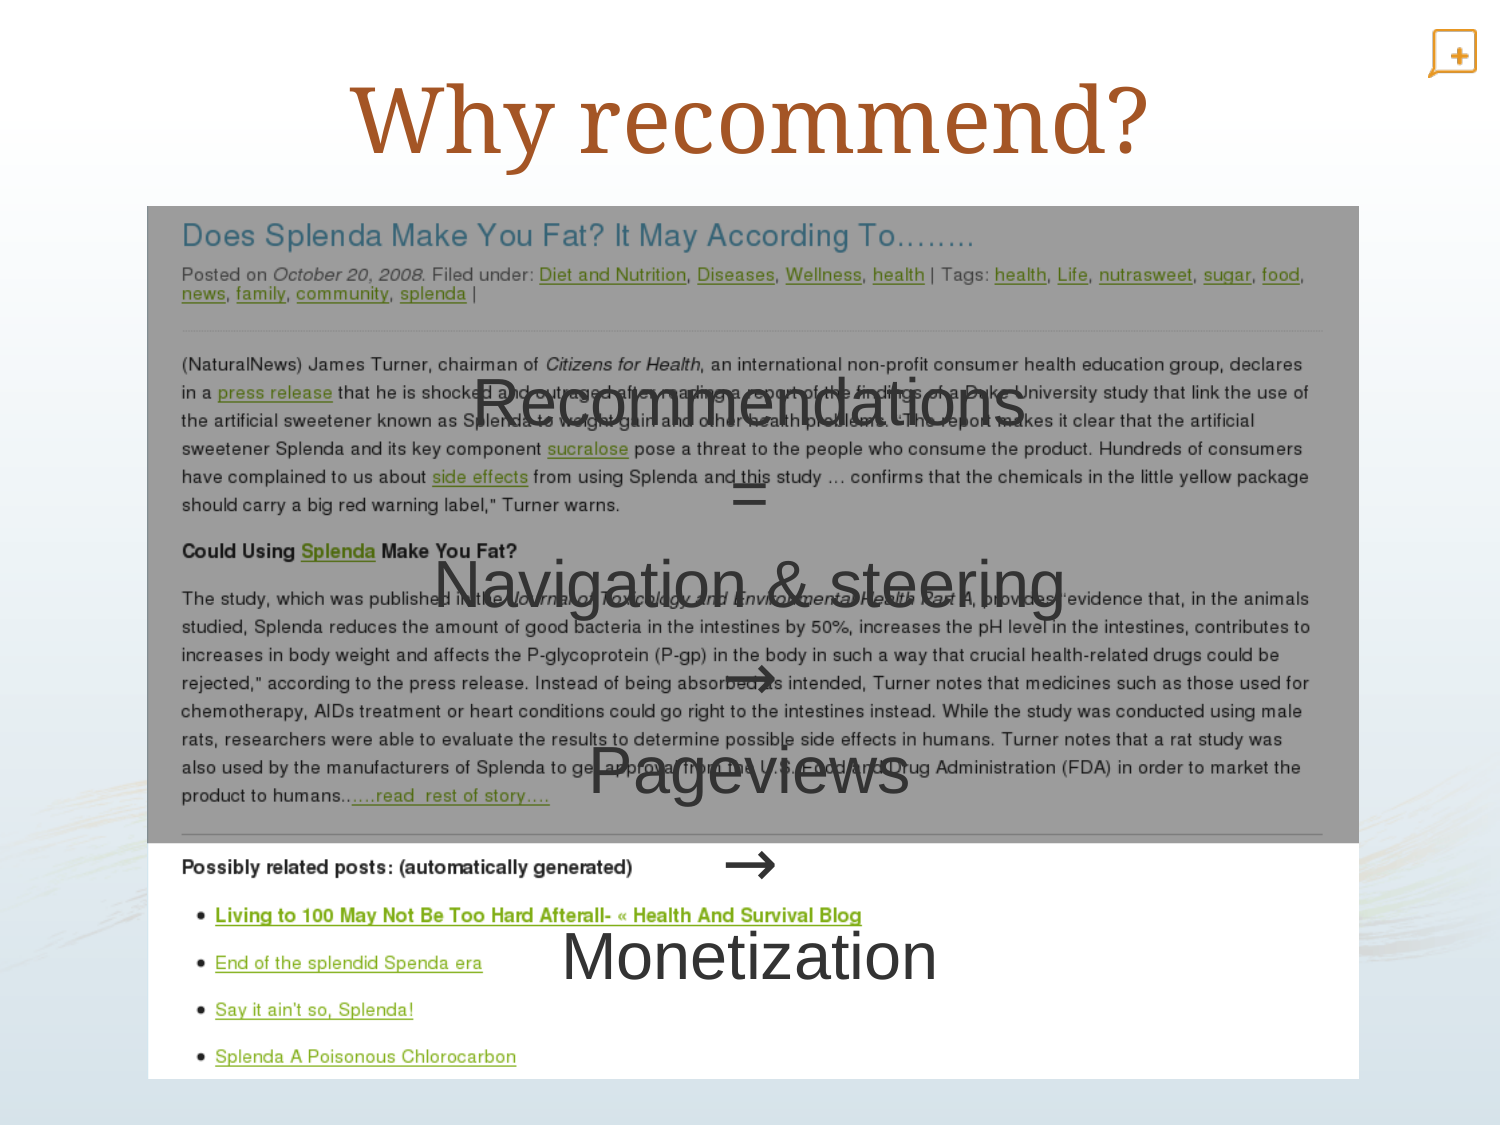

# Why recommend?
Recommendations
=
Navigation & steering
→
Pageviews
→
Monetization